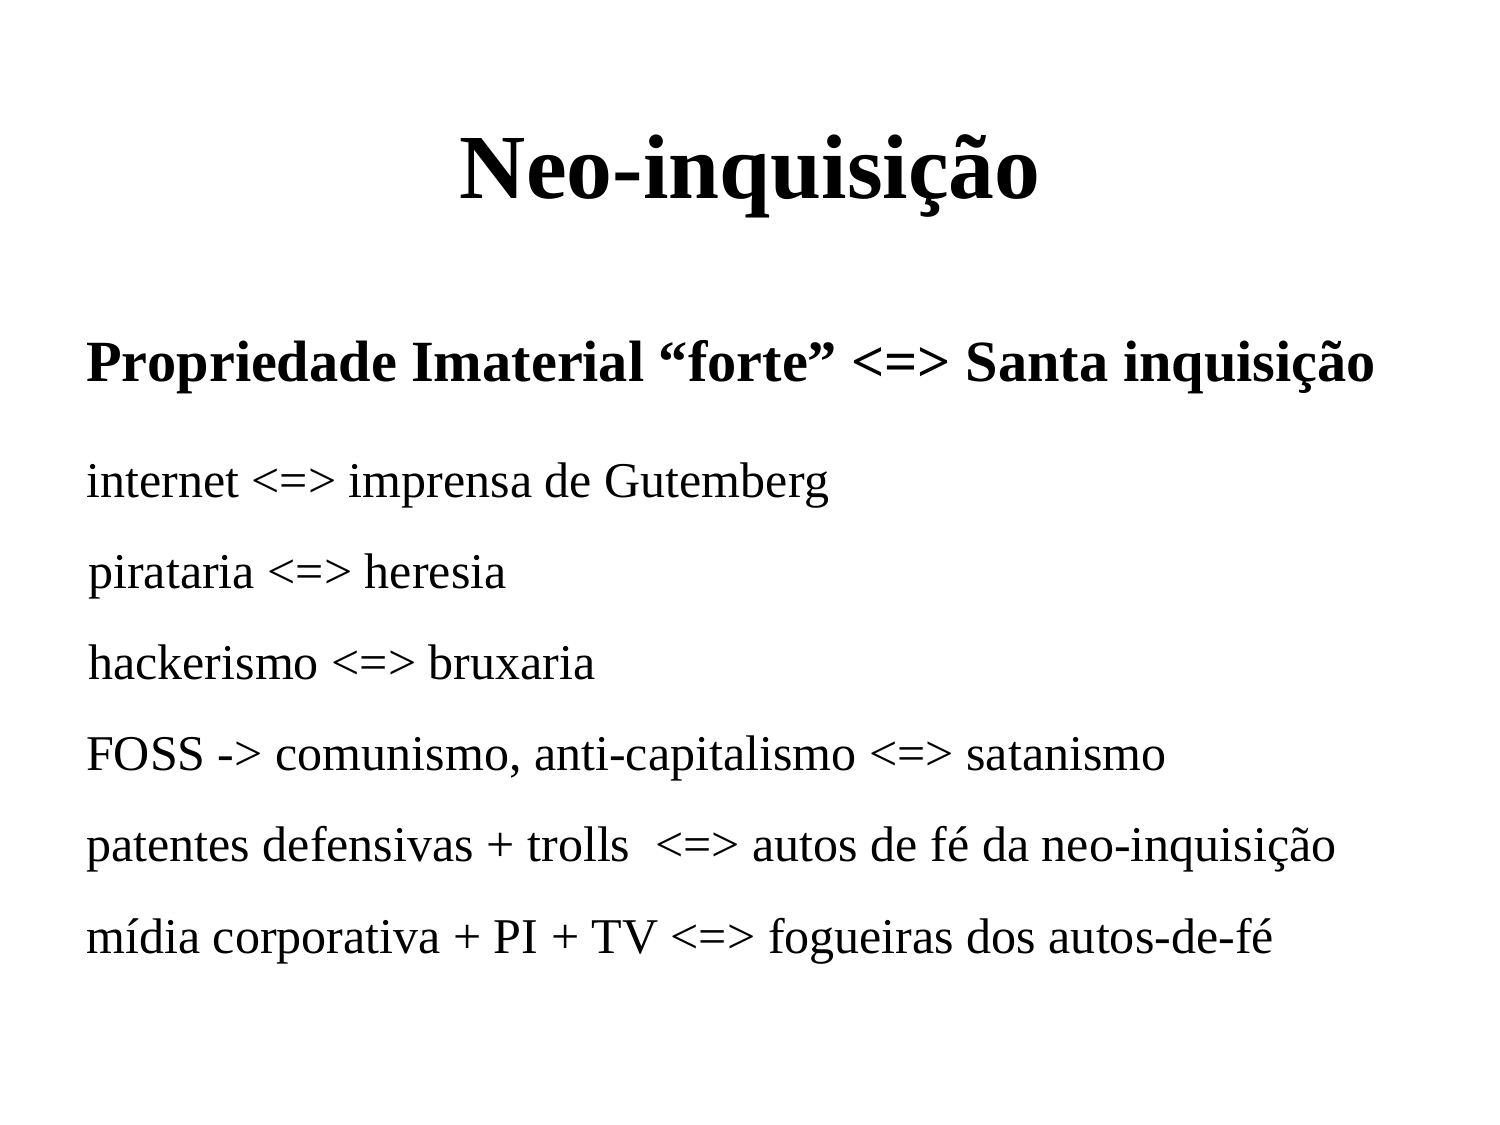

# Neo-inquisição
Propriedade Imaterial “forte” <=> Santa inquisição
internet <=> imprensa de Gutemberg
pirataria <=> heresia
hackerismo <=> bruxaria
FOSS -> comunismo, anti-capitalismo <=> satanismo
patentes defensivas + trolls <=> autos de fé da neo-inquisição
mídia corporativa + PI + TV <=> fogueiras dos autos-de-fé